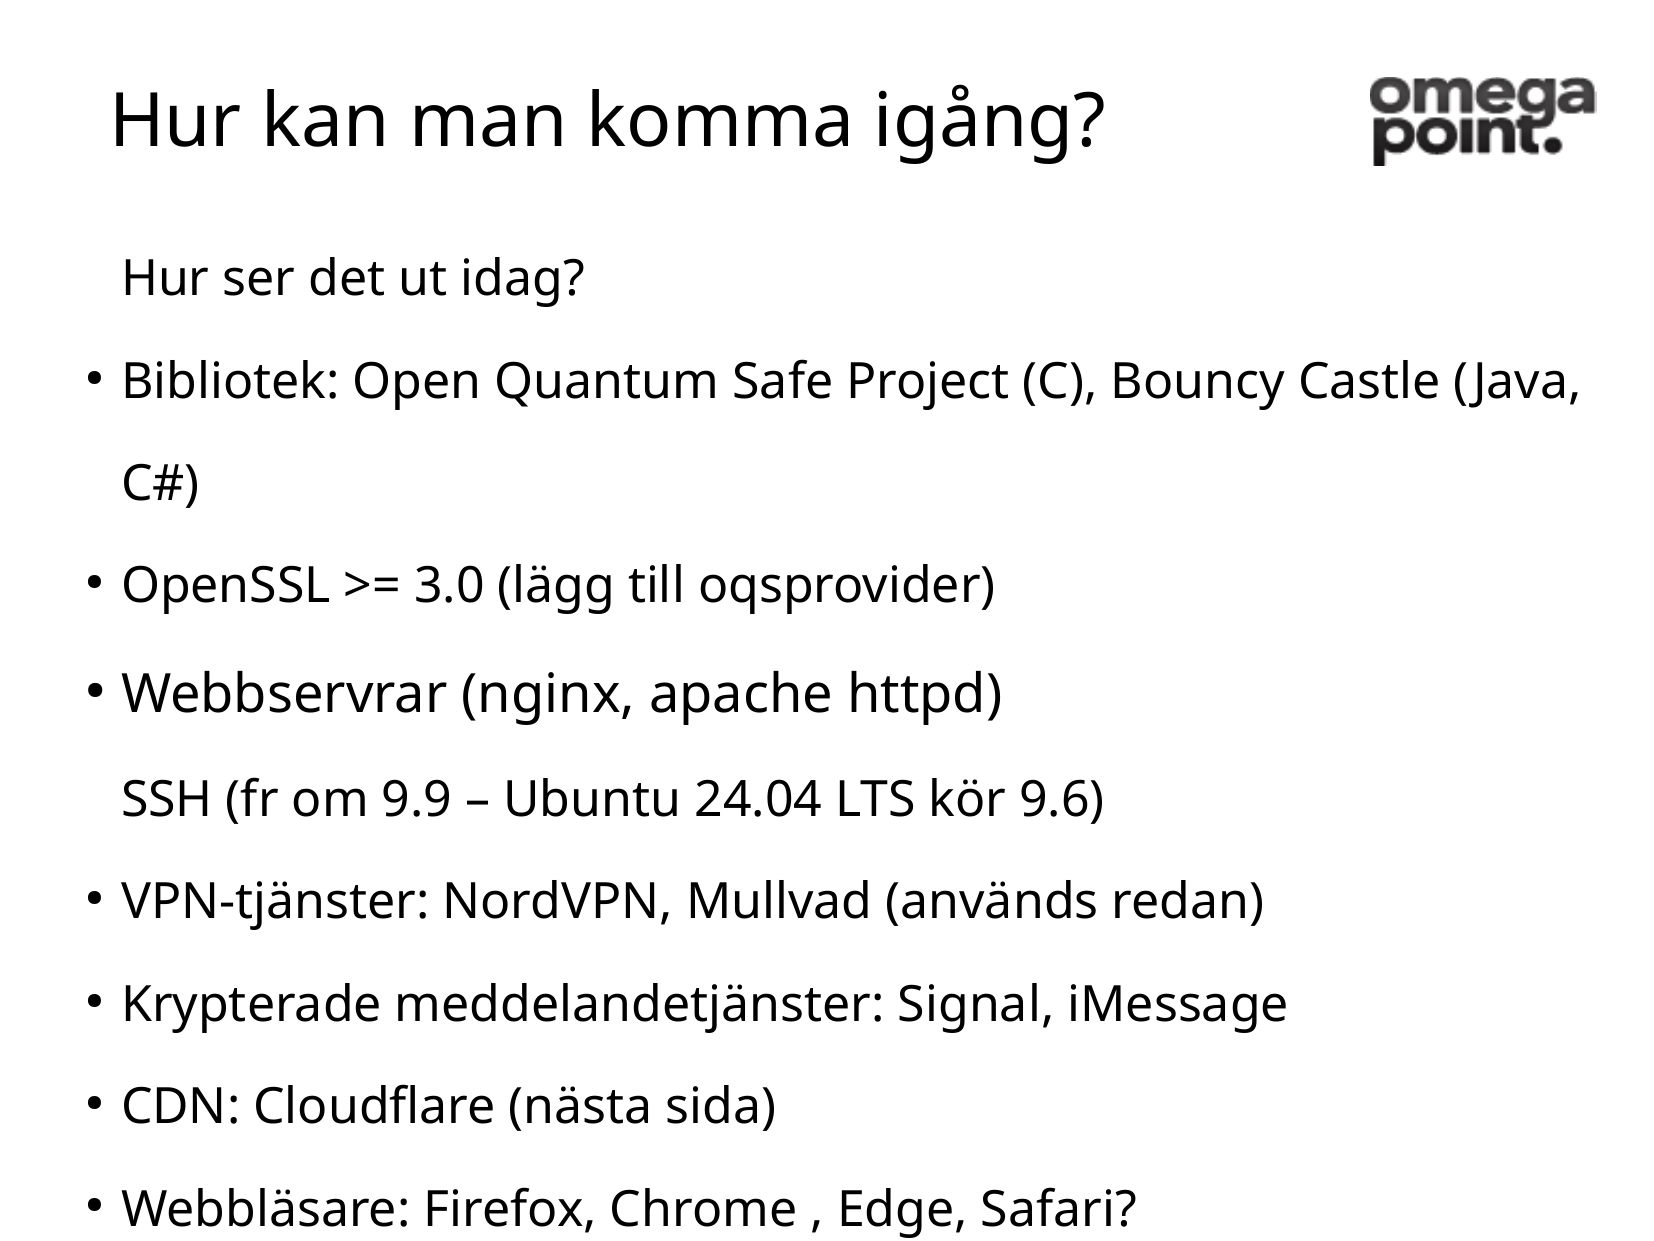

Hur kan man komma igång?
Hur ser det ut idag?
Bibliotek: Open Quantum Safe Project (C), Bouncy Castle (Java, C#)
OpenSSL >= 3.0 (lägg till oqsprovider)
Webbservrar (nginx, apache httpd)
SSH (fr om 9.9 – Ubuntu 24.04 LTS kör 9.6)
VPN-tjänster: NordVPN, Mullvad (används redan)
Krypterade meddelandetjänster: Signal, iMessage
CDN: Cloudflare (nästa sida)
Webbläsare: Firefox, Chrome , Edge, Safari?
Molntjänster: AWS (via s2n-tls och AWS-LC), Azure? (på gång via biblioteket symcrypt)
CA (börjar experimentera, ej HSM-stöd)